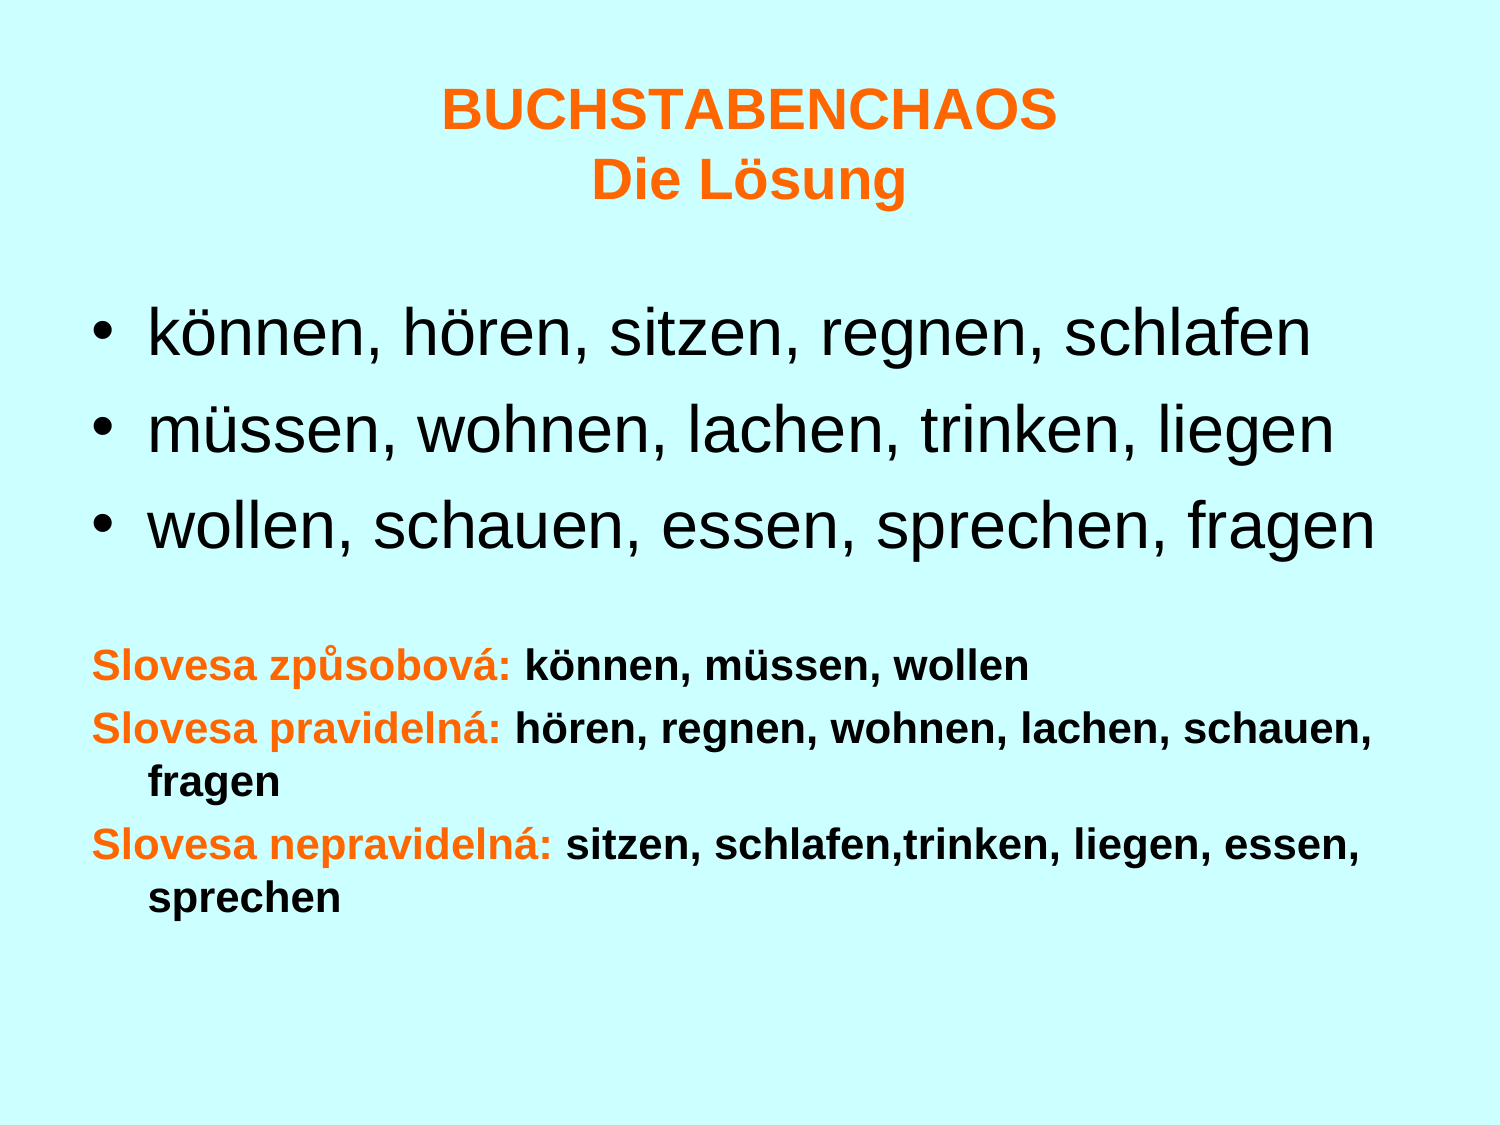

# BUCHSTABENCHAOS Die Lösung
können, hören, sitzen, regnen, schlafen
müssen, wohnen, lachen, trinken, liegen
wollen, schauen, essen, sprechen, fragen
Slovesa způsobová: können, müssen, wollen
Slovesa pravidelná: hören, regnen, wohnen, lachen, schauen, fragen
Slovesa nepravidelná: sitzen, schlafen,trinken, liegen, essen, sprechen